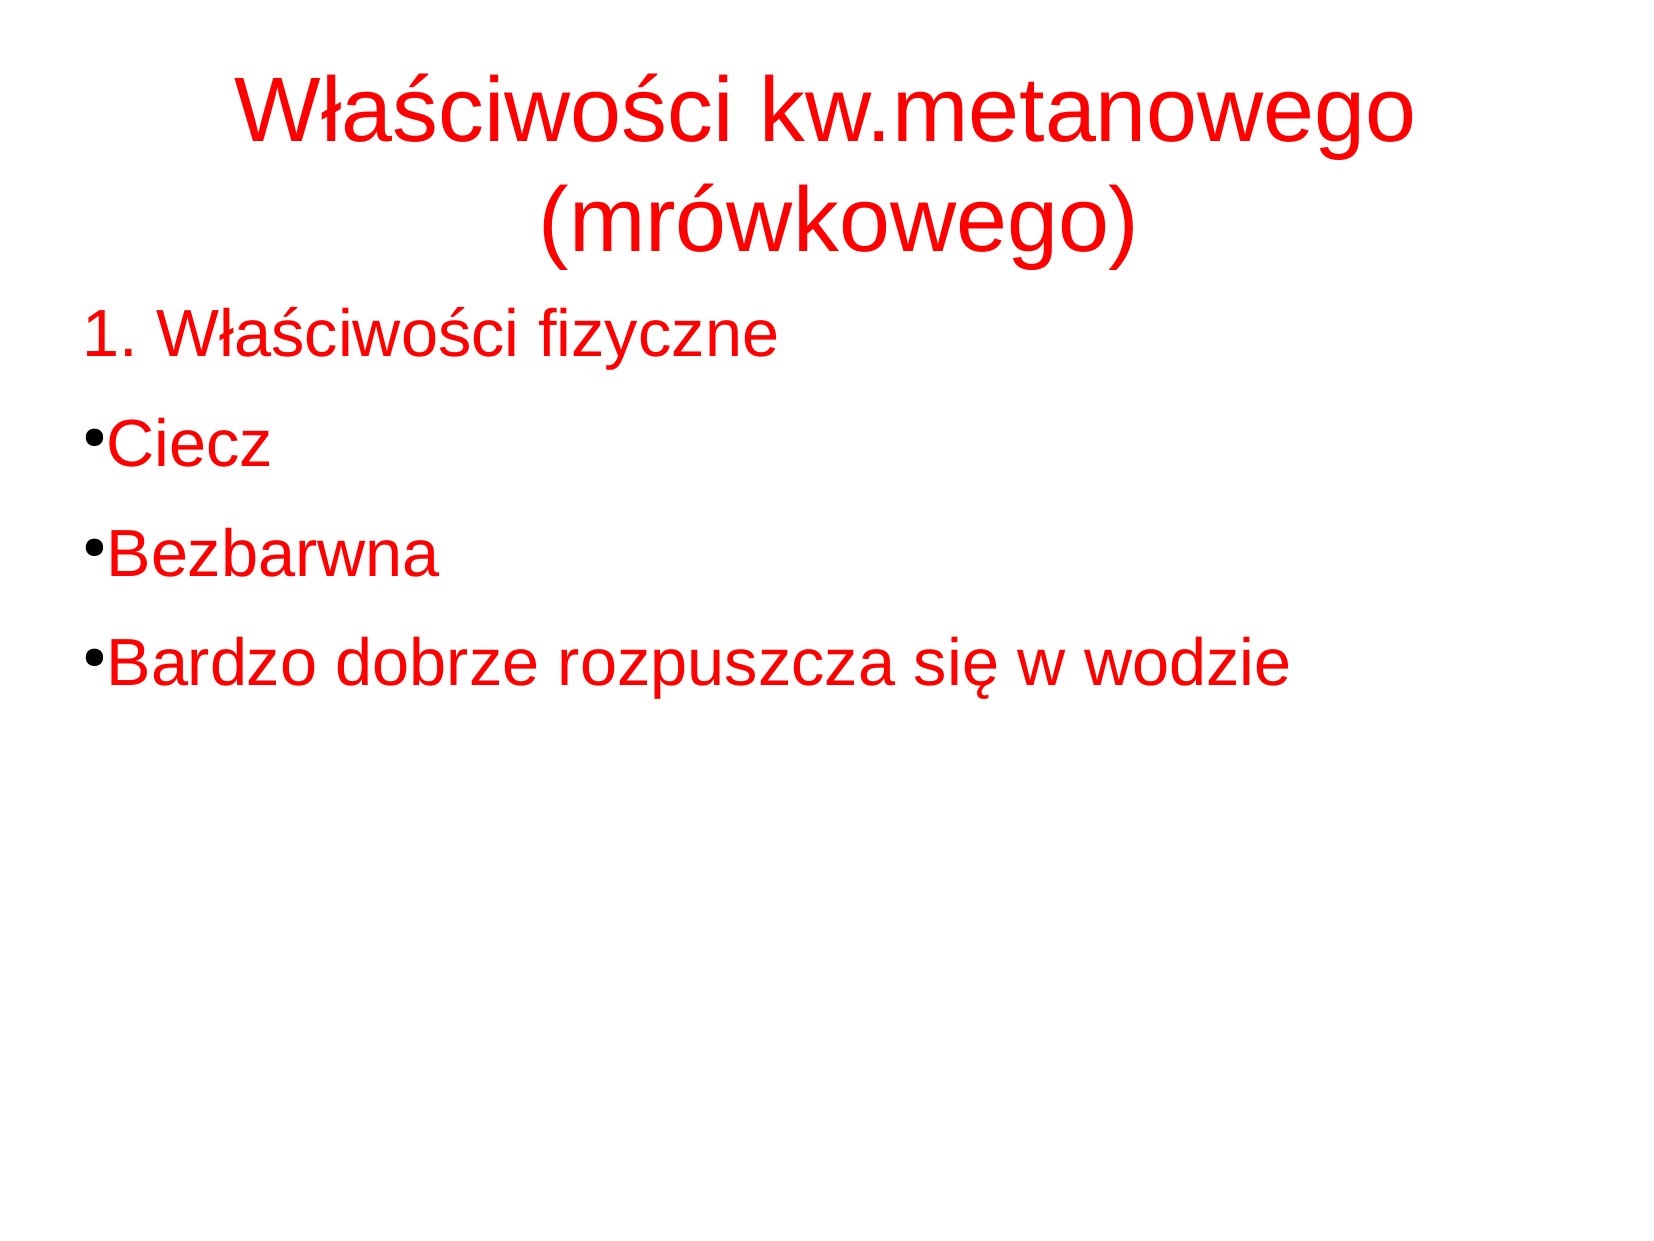

# Właściwości kw.metanowego (mrówkowego)
1. Właściwości fizyczne
Ciecz
Bezbarwna
Bardzo dobrze rozpuszcza się w wodzie